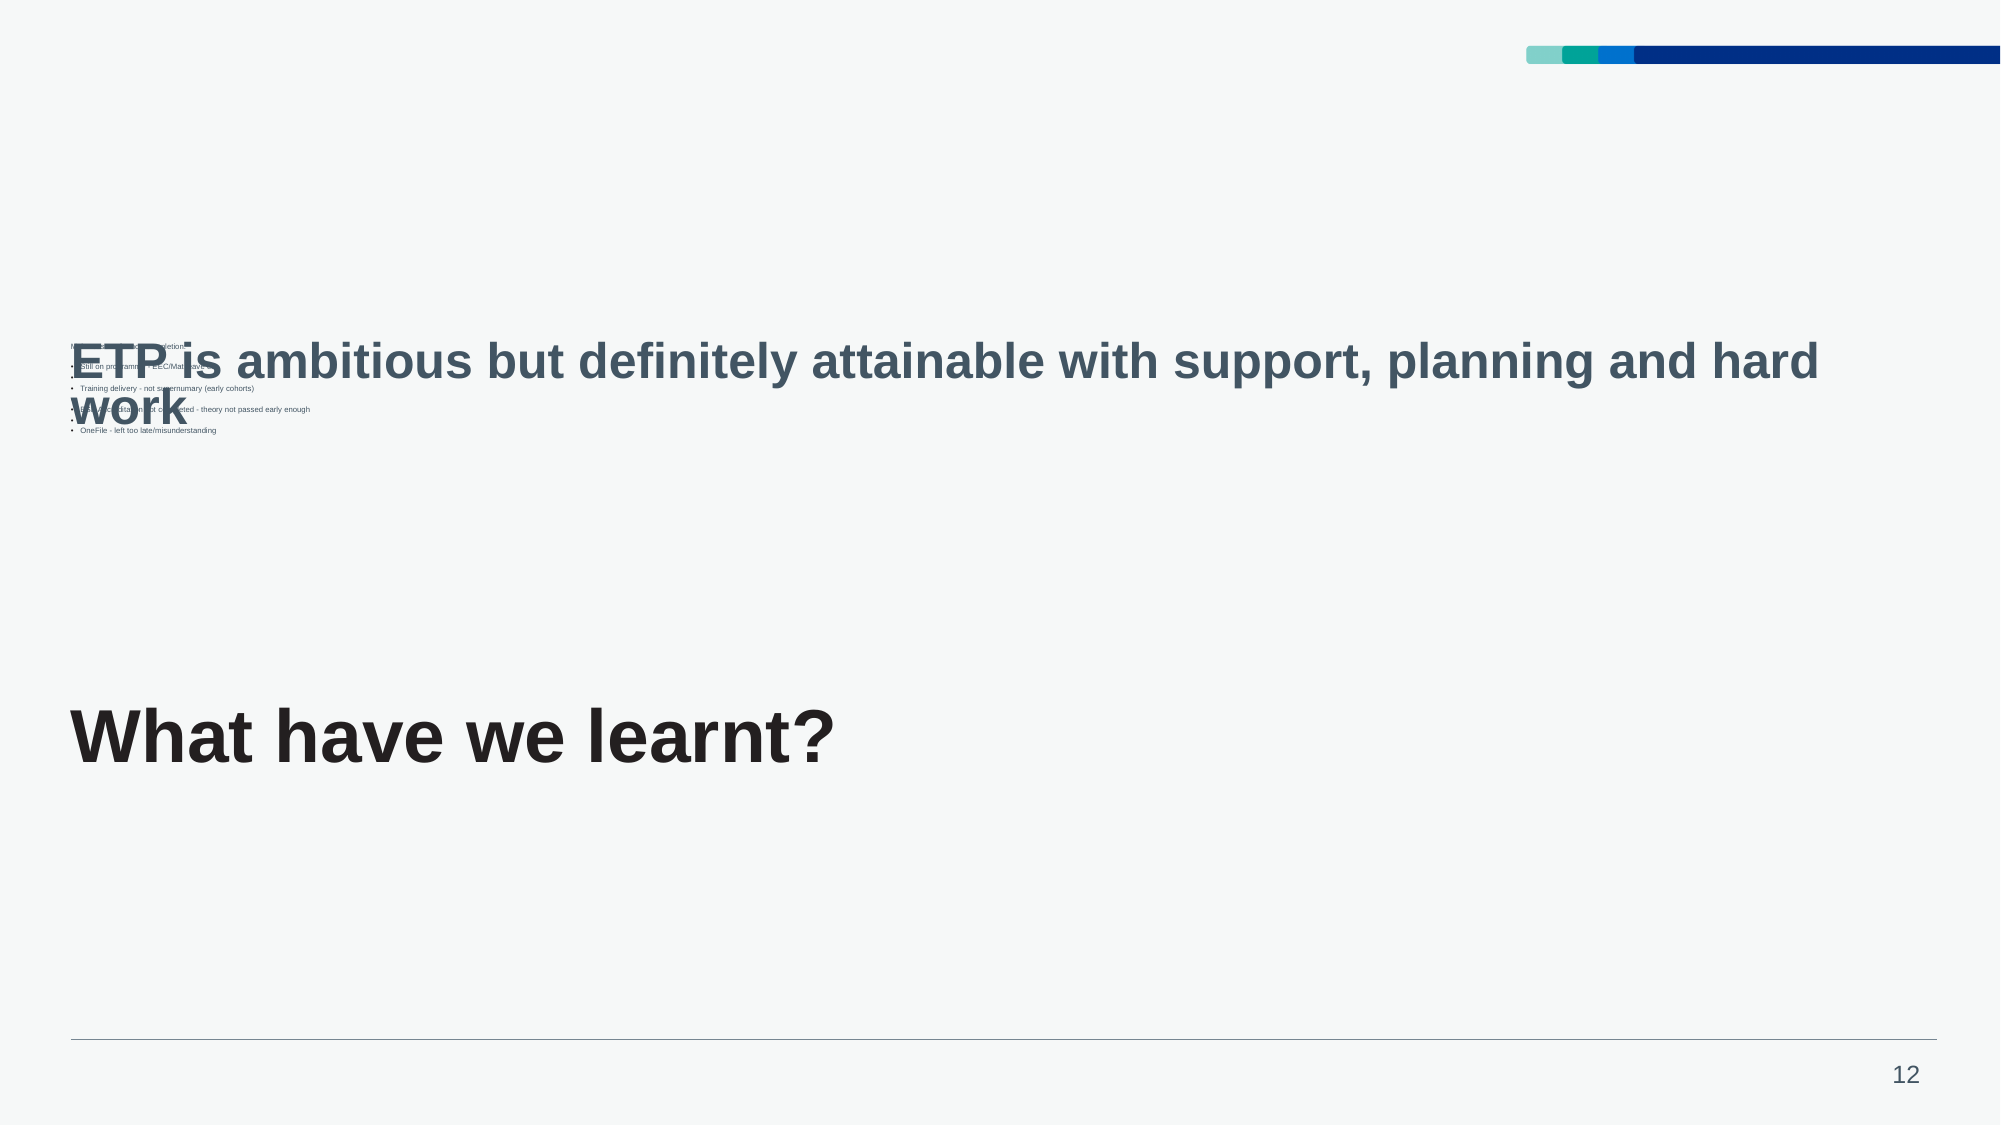

# Main reasons for non-completion:
Still on programme - EEC/Mat leave etc
Training delivery - not supernumary (early cohorts)
BSE Accreditation not completed - theory not passed early enough
OneFile - left too late/misunderstanding
ETP is ambitious but definitely attainable with support, planning and hard work
What have we learnt?